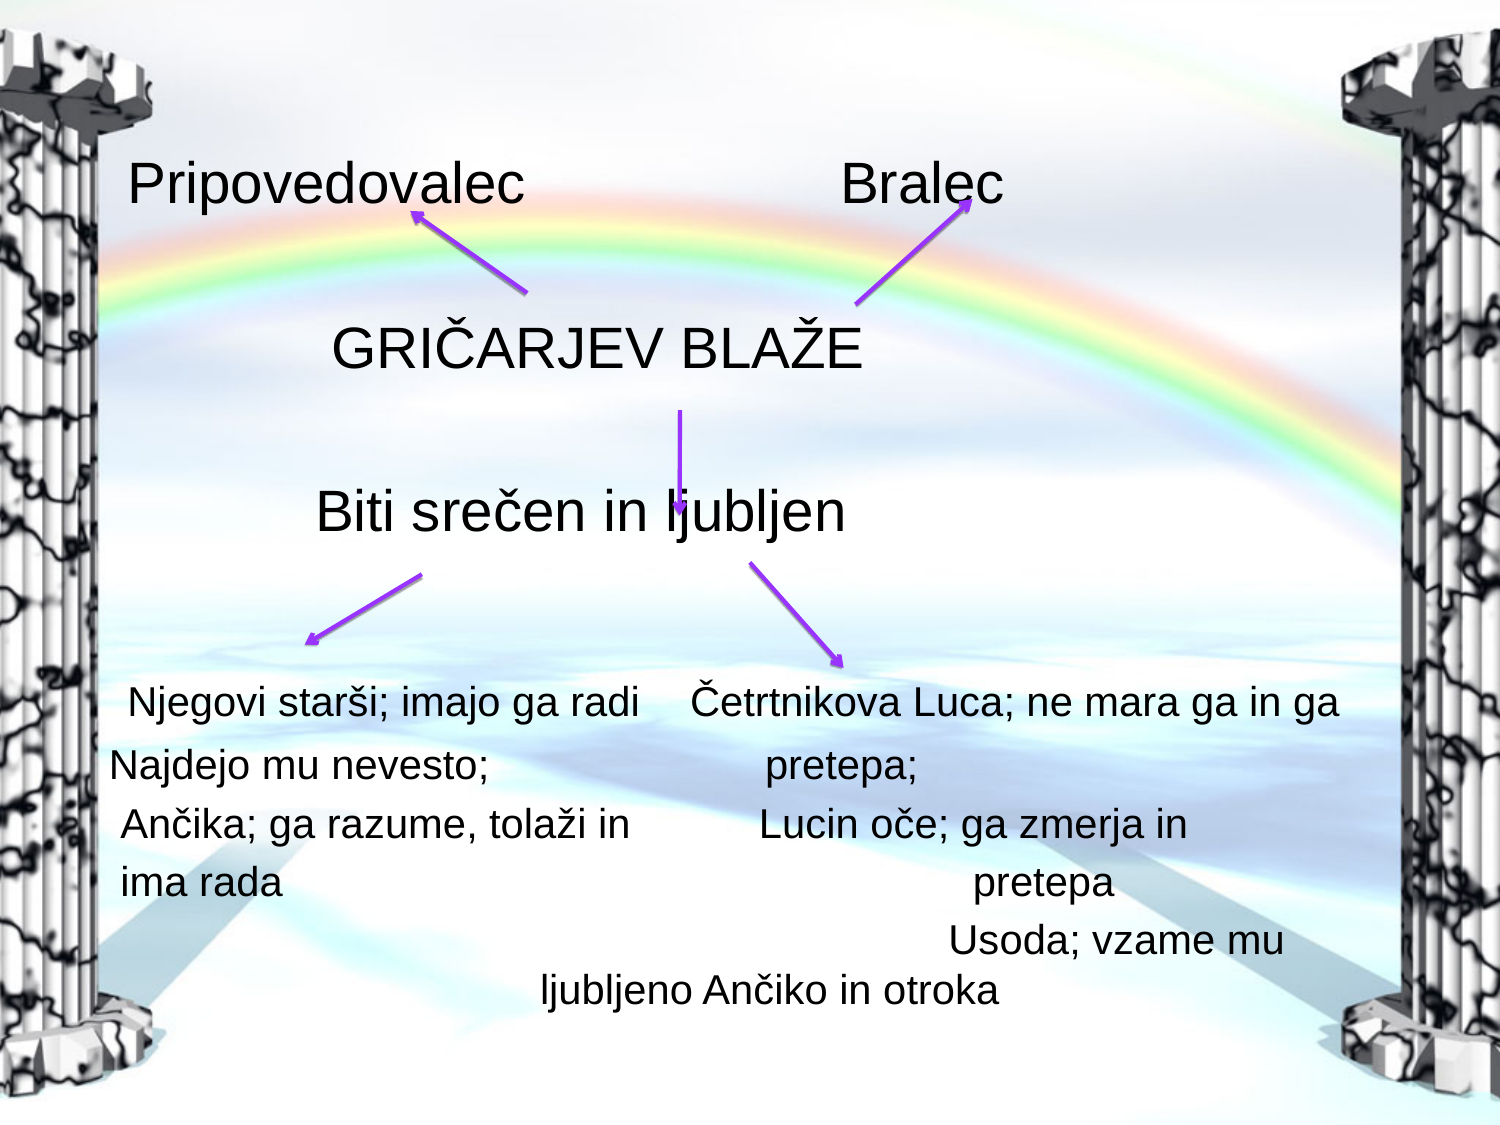

# Pripovedovalec 	 	Bralec
	 	 GRIČARJEV BLAŽE
	 	Biti srečen in ljubljen
 Njegovi starši; imajo ga radi 	Četrtnikova Luca; ne mara ga in ga
Najdejo mu nevesto;				pretepa;
 Ančika; ga razume, tolaži in 	 Lucin oče; ga zmerja in
 ima rada pretepa
 Usoda; vzame mu 						ljubljeno Ančiko in otroka